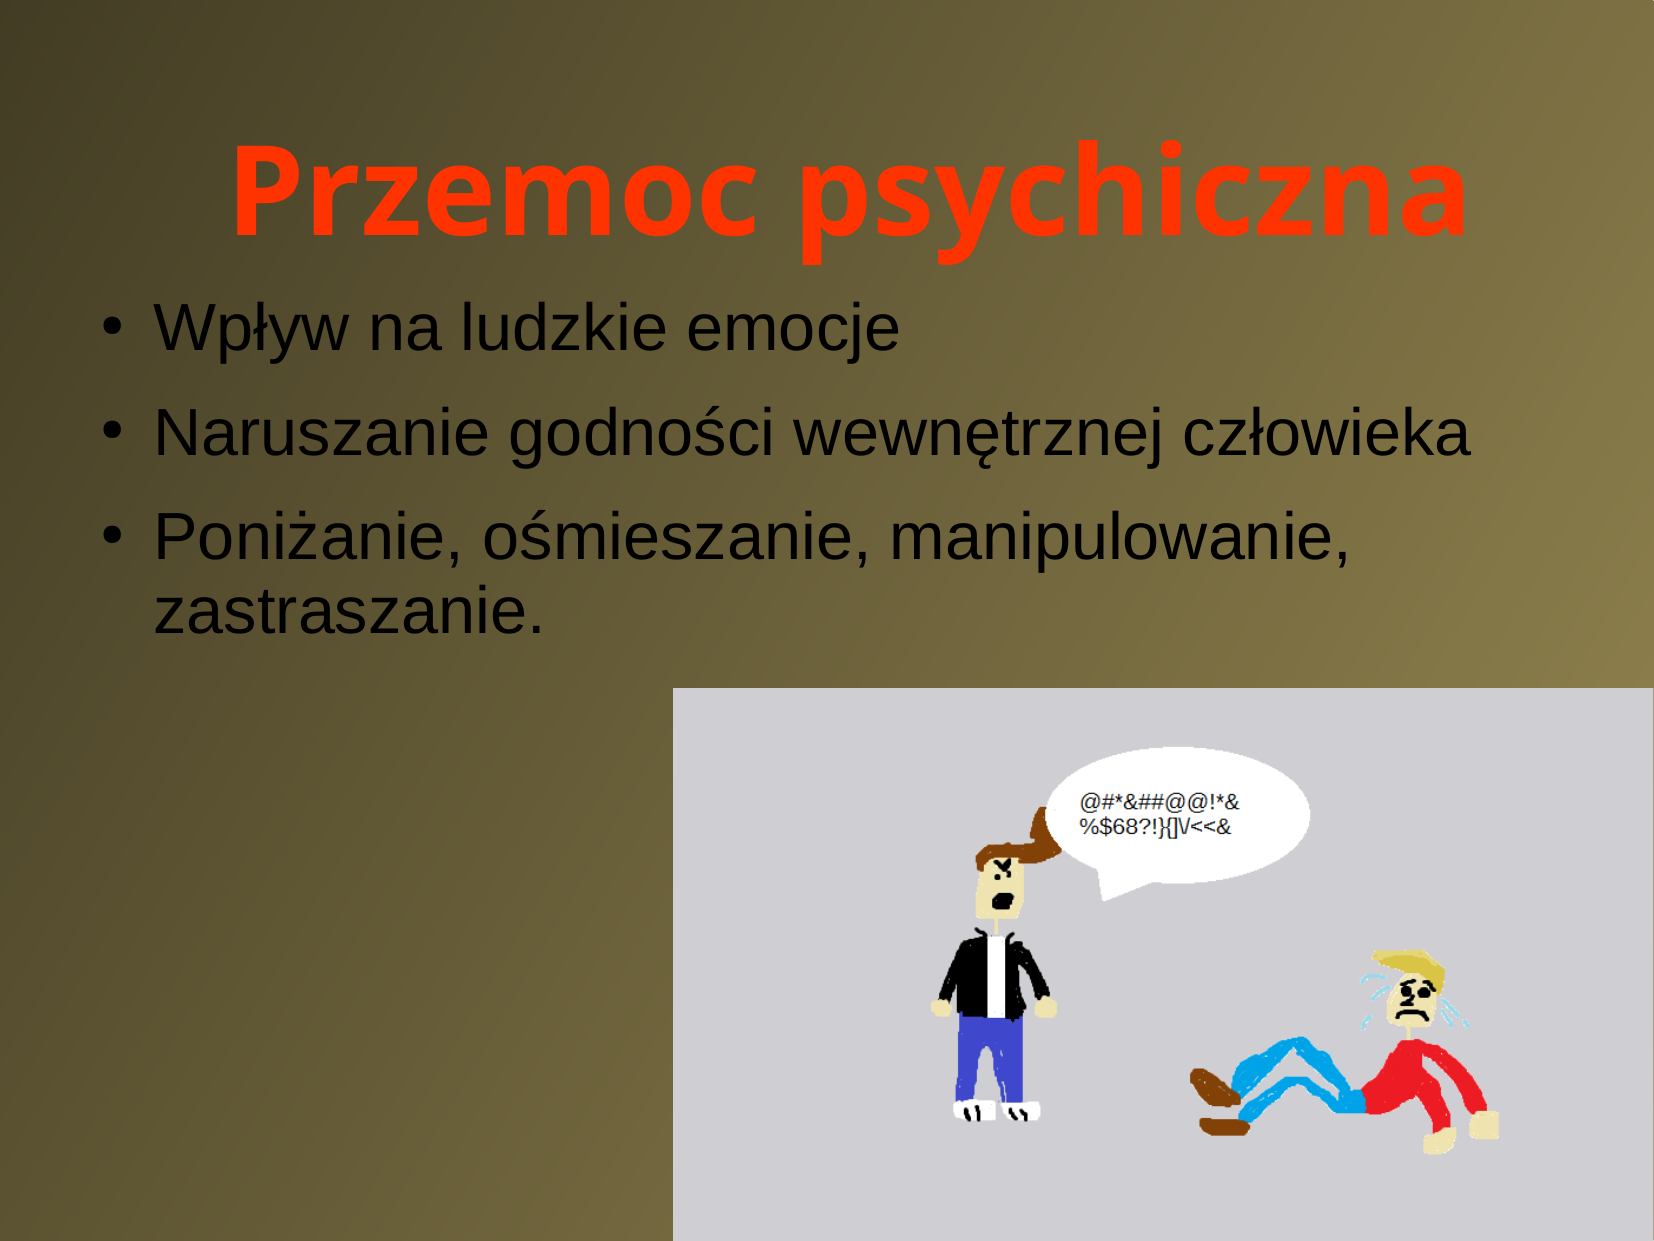

# Przemoc psychiczna
Wpływ na ludzkie emocje
Naruszanie godności wewnętrznej człowieka
Poniżanie, ośmieszanie, manipulowanie, zastraszanie.